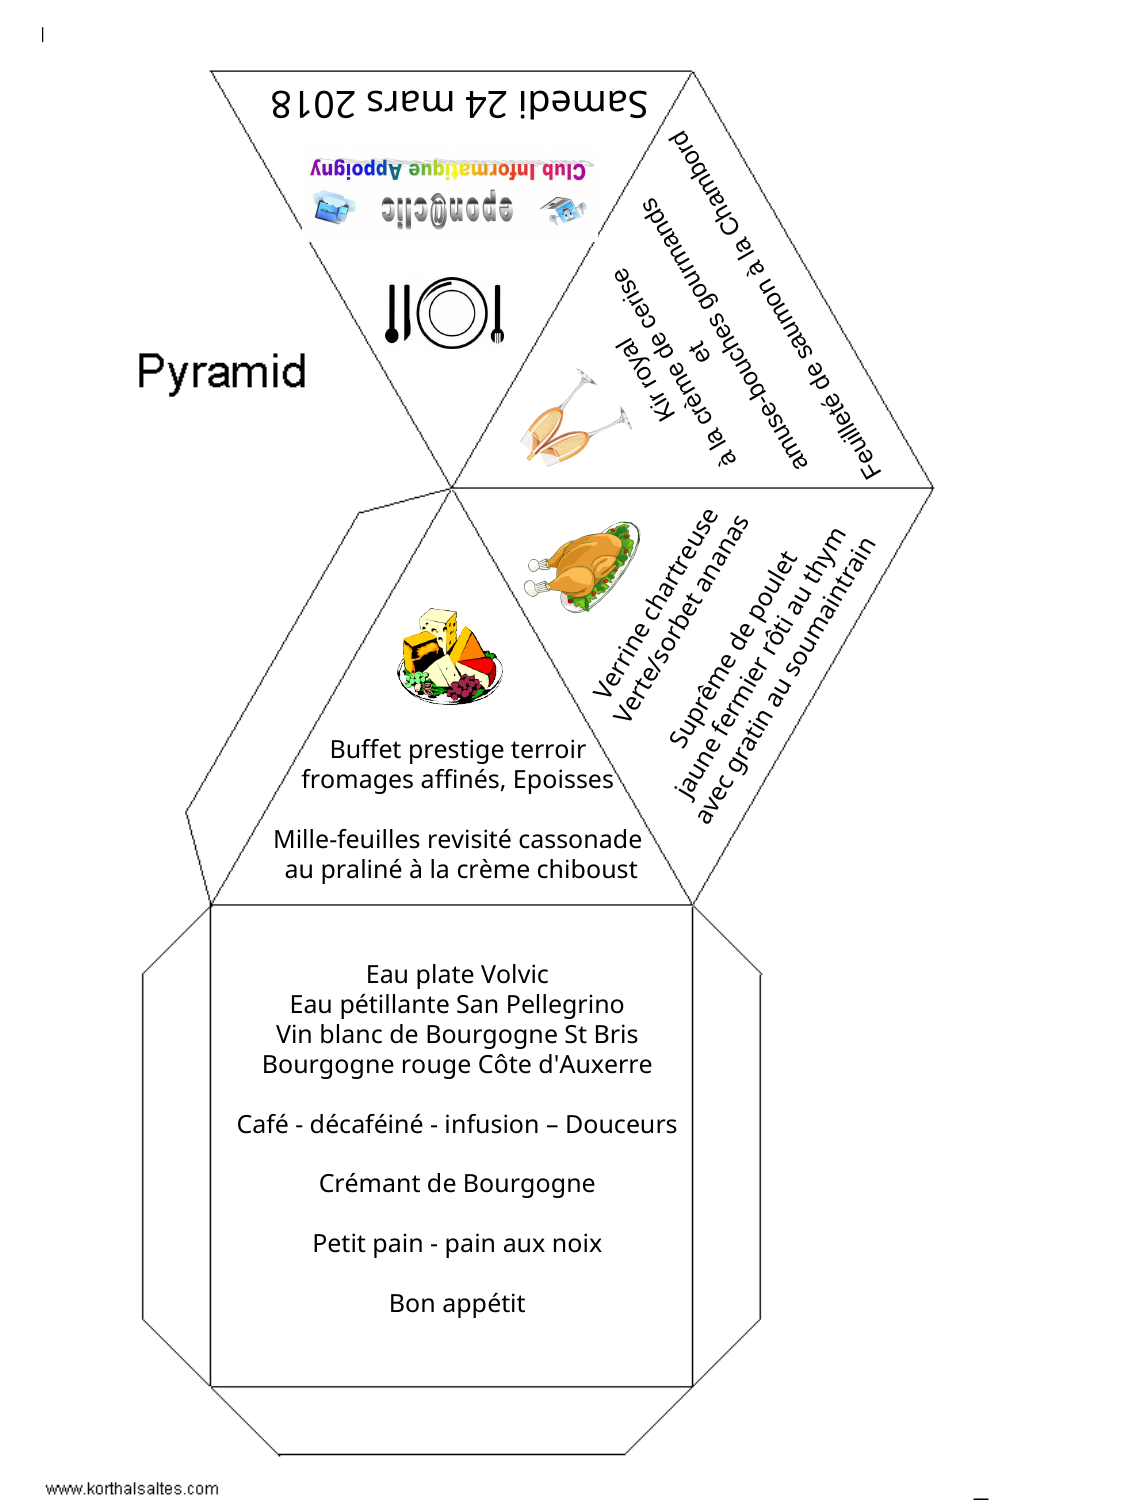

Samedi 24 mars 2018
Kir royal
à la crème de cerise
et
amuse-bouches gourmands
Feuilleté de saumon à la Chambord
Verrine chartreuse
Verte/sorbet ananas
Suprême de poulet
 jaune fermier rôti au thym
avec gratin au soumaintrain
Buffet prestige terroir
fromages affinés, Epoisses
Mille-feuilles revisité cassonade
 au praliné à la crème chiboust
#
Eau plate Volvic
Eau pétillante San Pellegrino
Vin blanc de Bourgogne St Bris
Bourgogne rouge Côte d'Auxerre
Café - décaféiné - infusion – Douceurs
Crémant de Bourgogne
Petit pain - pain aux noix
Bon appétit